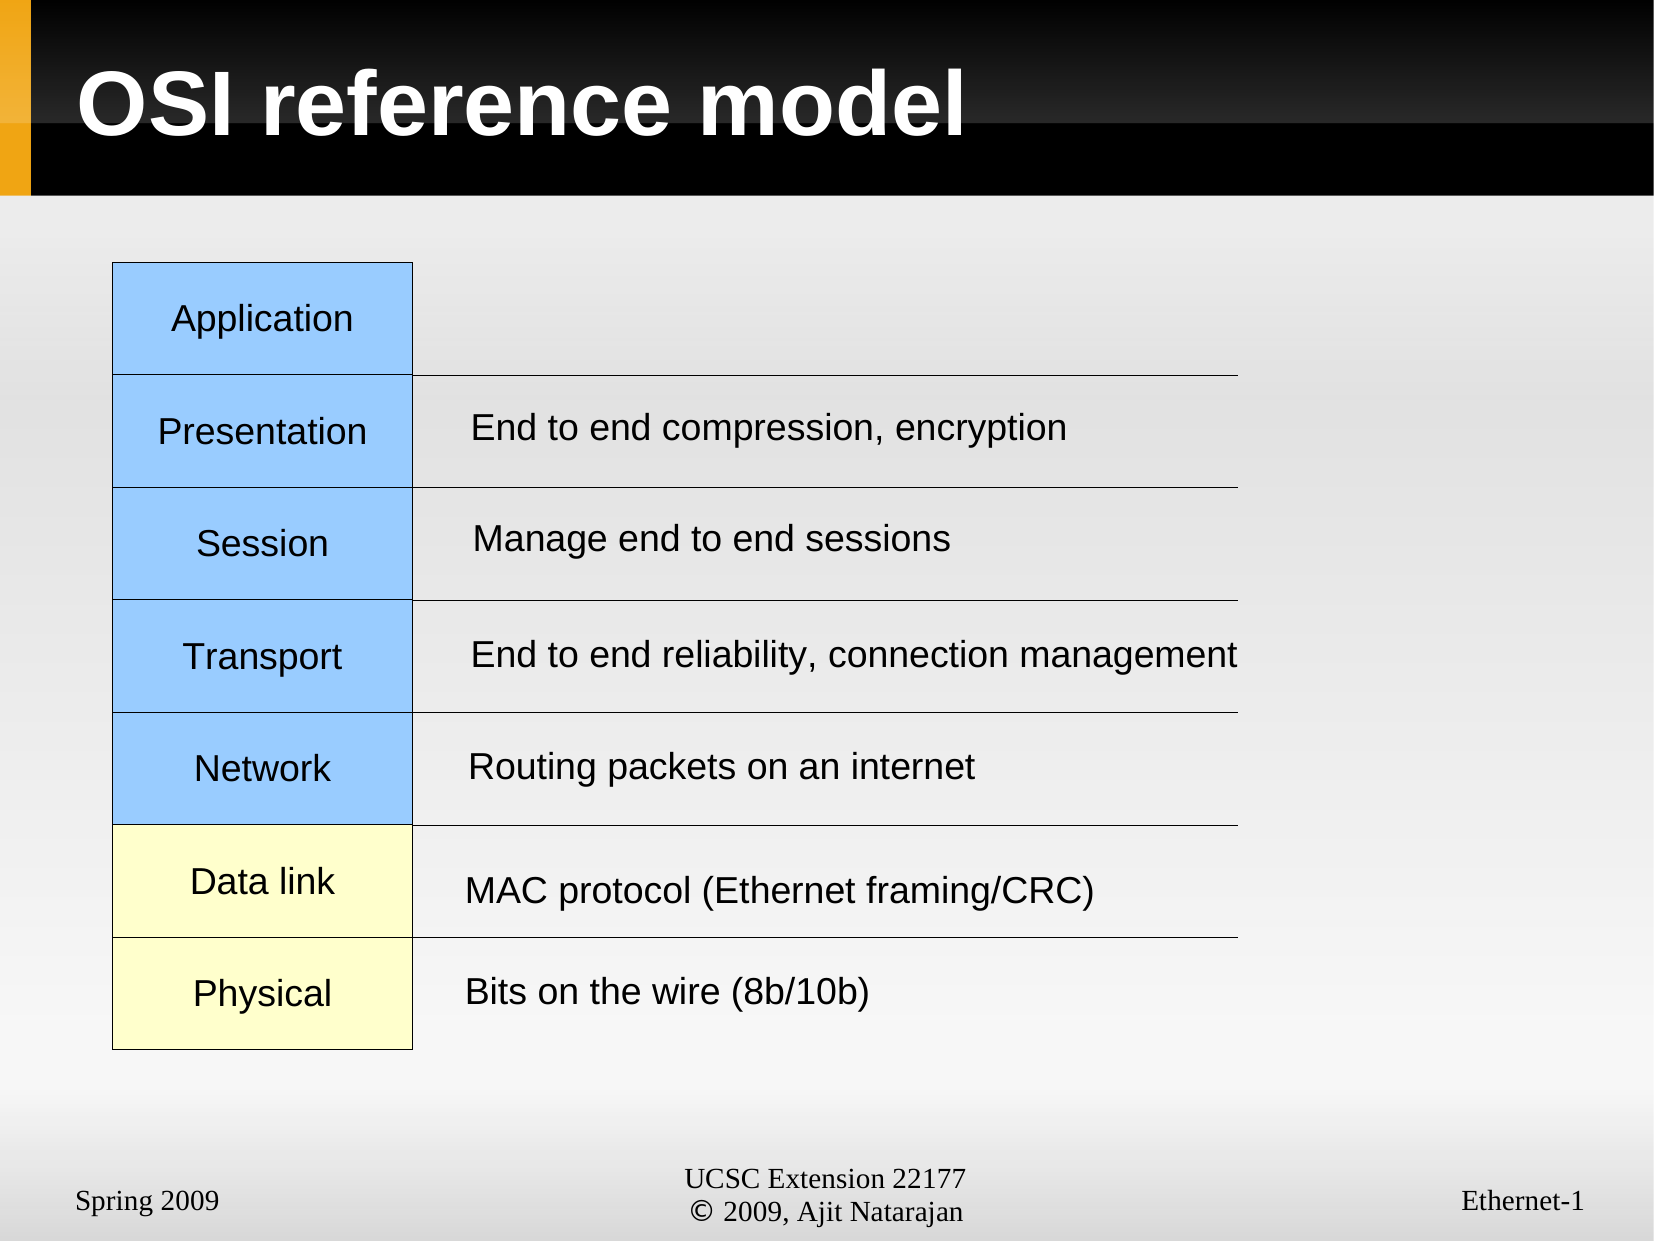

# OSI reference model
Application
Presentation
End to end compression, encryption
Session
Manage end to end sessions
Transport
End to end reliability, connection management
Network
Routing packets on an internet
Data link
MAC protocol (Ethernet framing/CRC)
Physical
Bits on the wire (8b/10b)
UCSC Extension X400.409 (c) 2009, Ajit Natarajan
Spring 2009
1